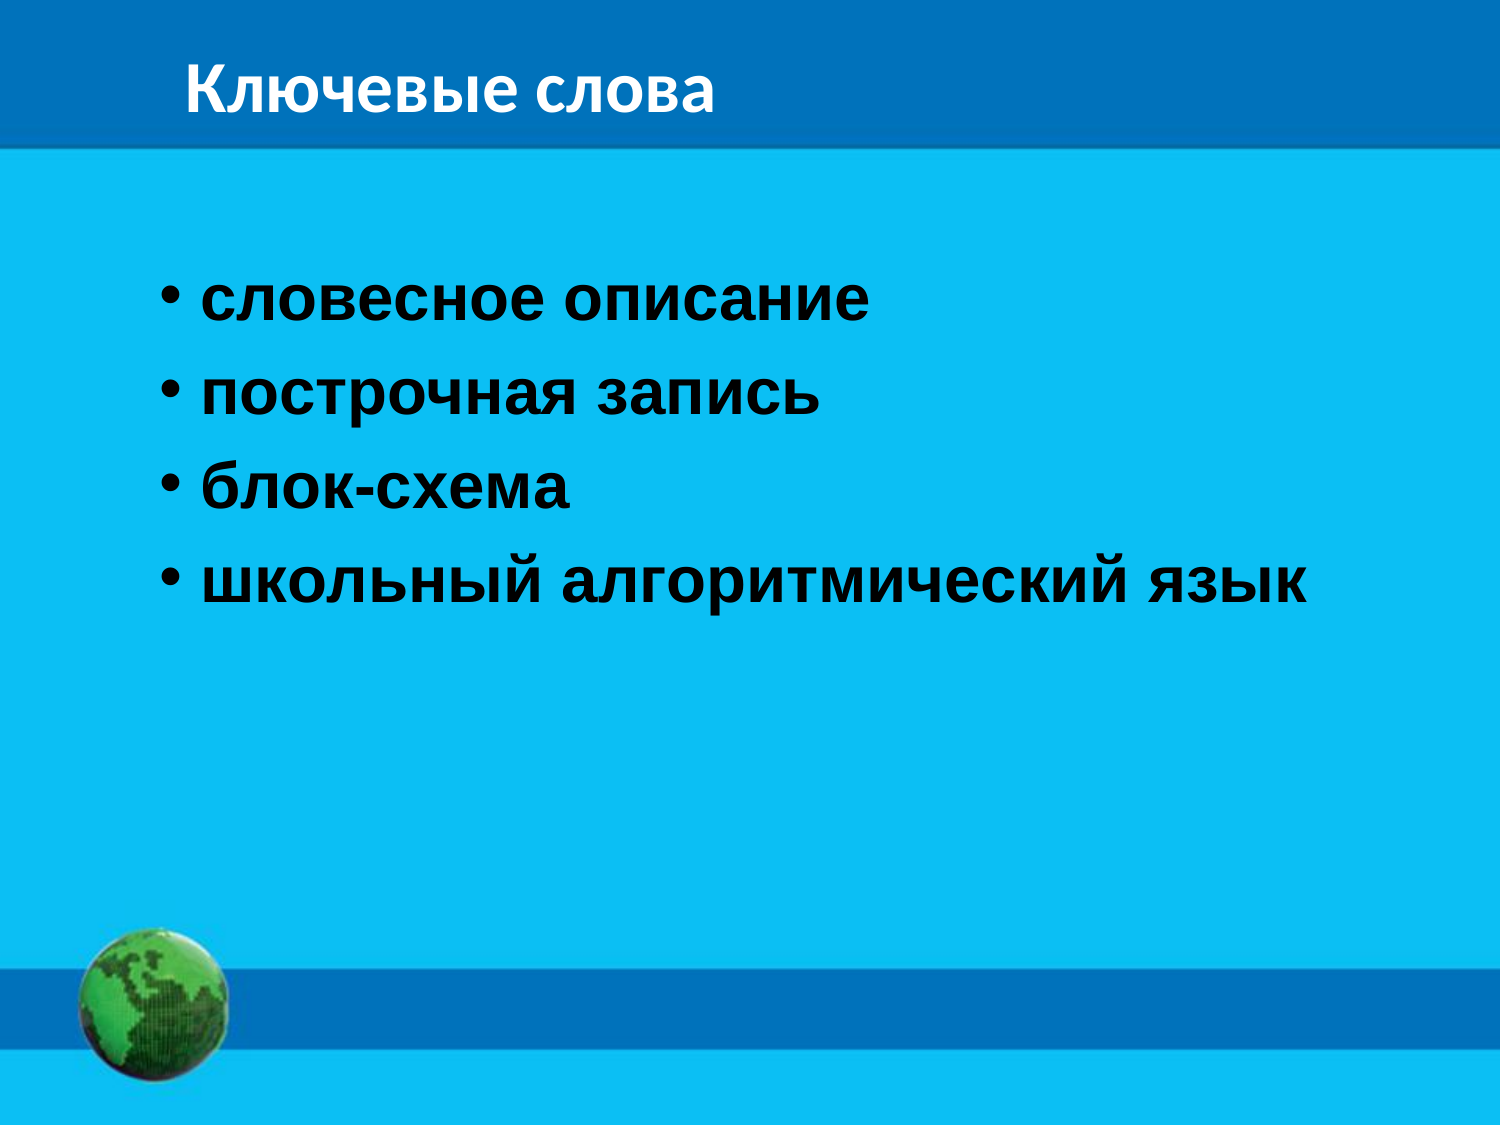

Ключевые слова
 словесное описание
 построчная запись
 блок-схема
 школьный алгоритмический язык